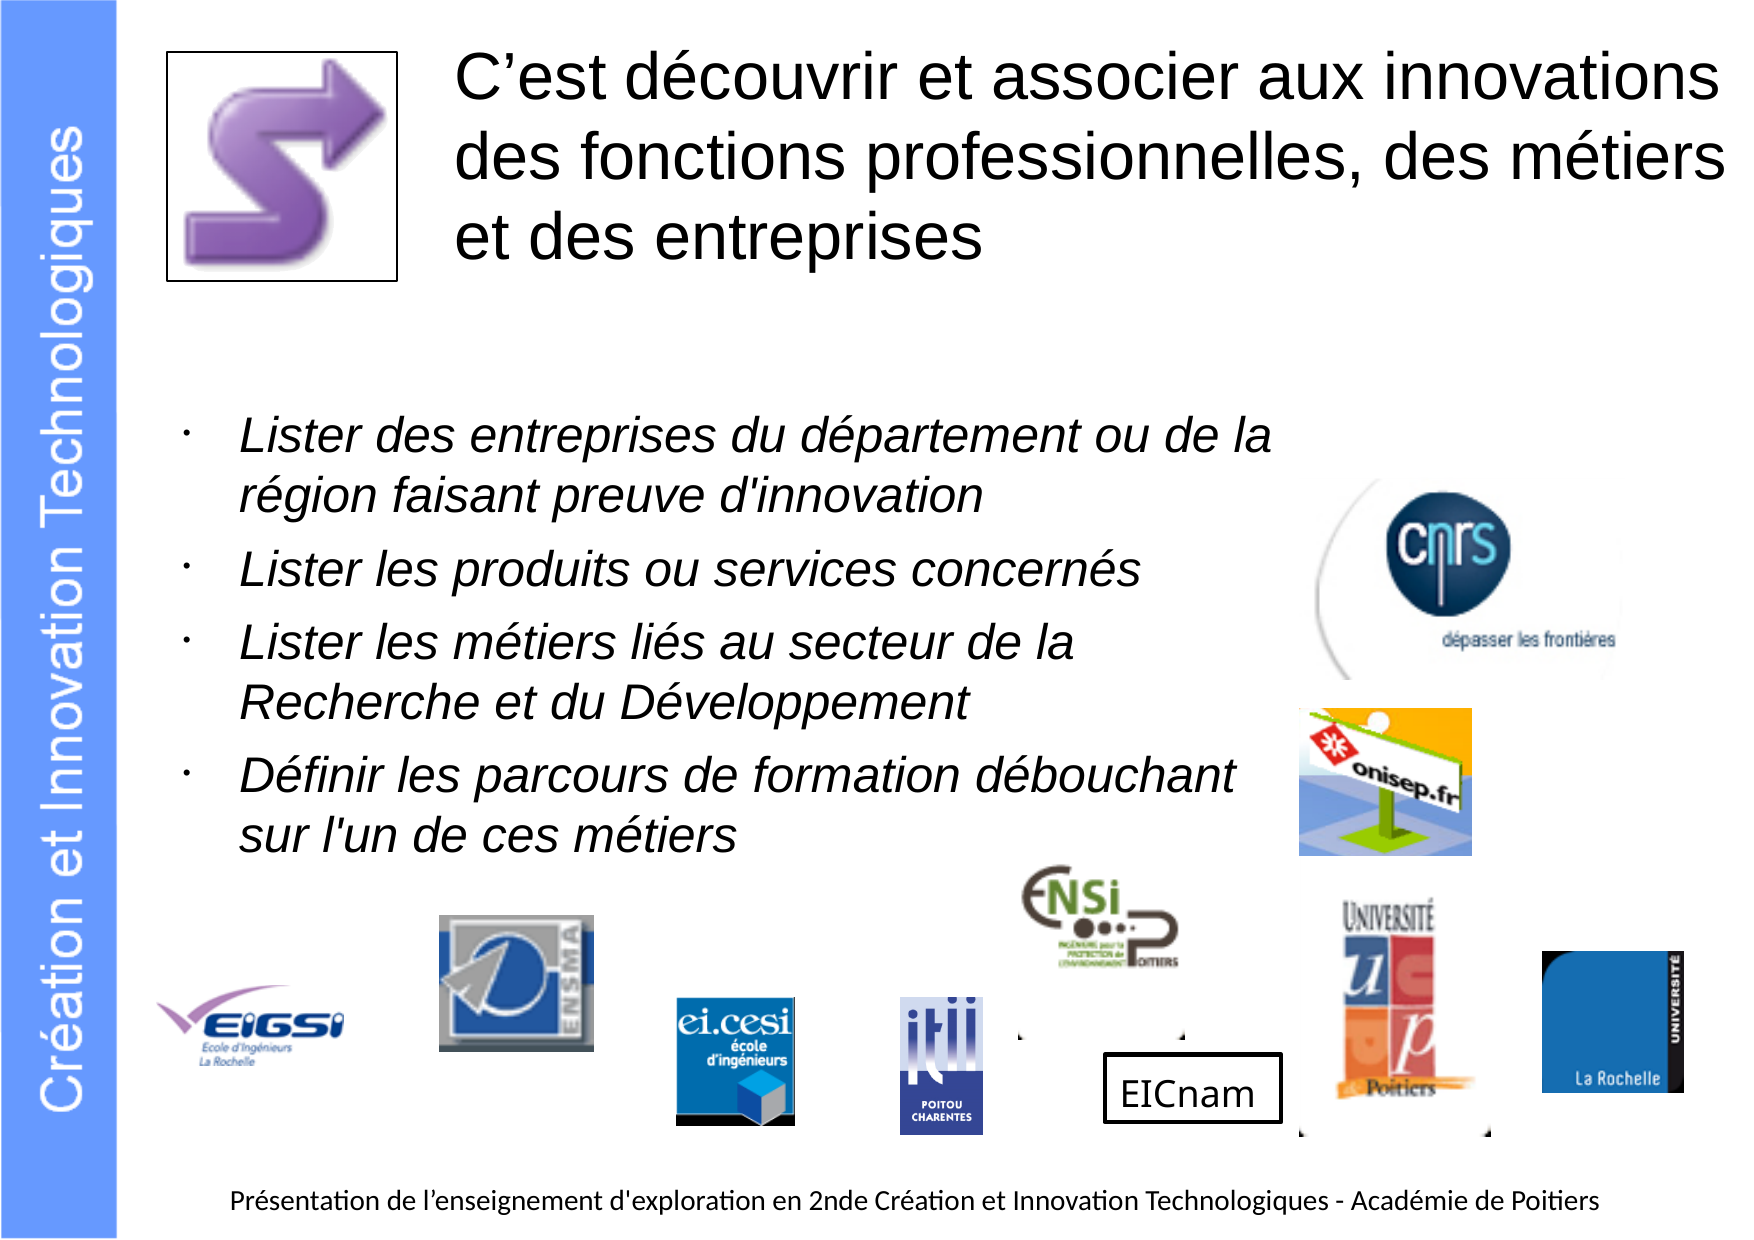

# C’est découvrir et associer aux innovations des fonctions professionnelles, des métiers et des entreprises
Lister des entreprises du département ou de la région faisant preuve d'innovation
Lister les produits ou services concernés
Lister les métiers liés au secteur de la Recherche et du Développement
Définir les parcours de formation débouchant sur l'un de ces métiers
EICnam
Présentation de l’enseignement d'exploration en 2nde Création et Innovation Technologiques - Académie de Poitiers